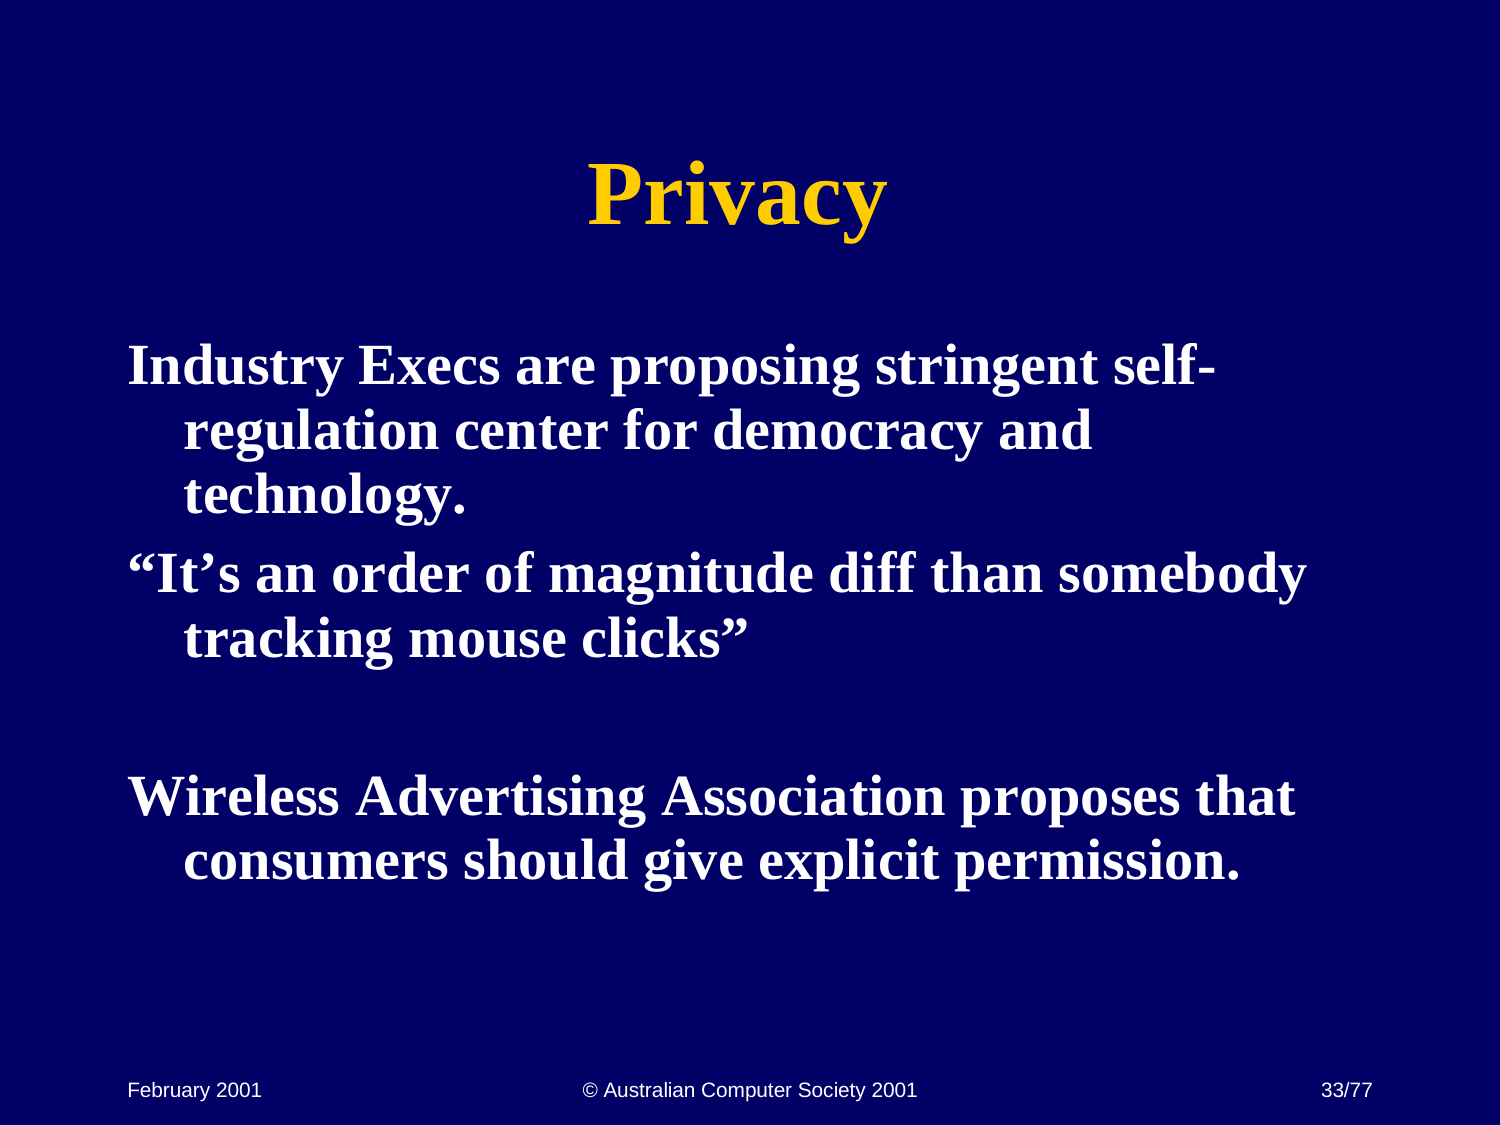

# Privacy
Industry Execs are proposing stringent self-regulation center for democracy and technology.
“It’s an order of magnitude diff than somebody tracking mouse clicks”
Wireless Advertising Association proposes that consumers should give explicit permission.
February 2001
© Australian Computer Society 2001
33